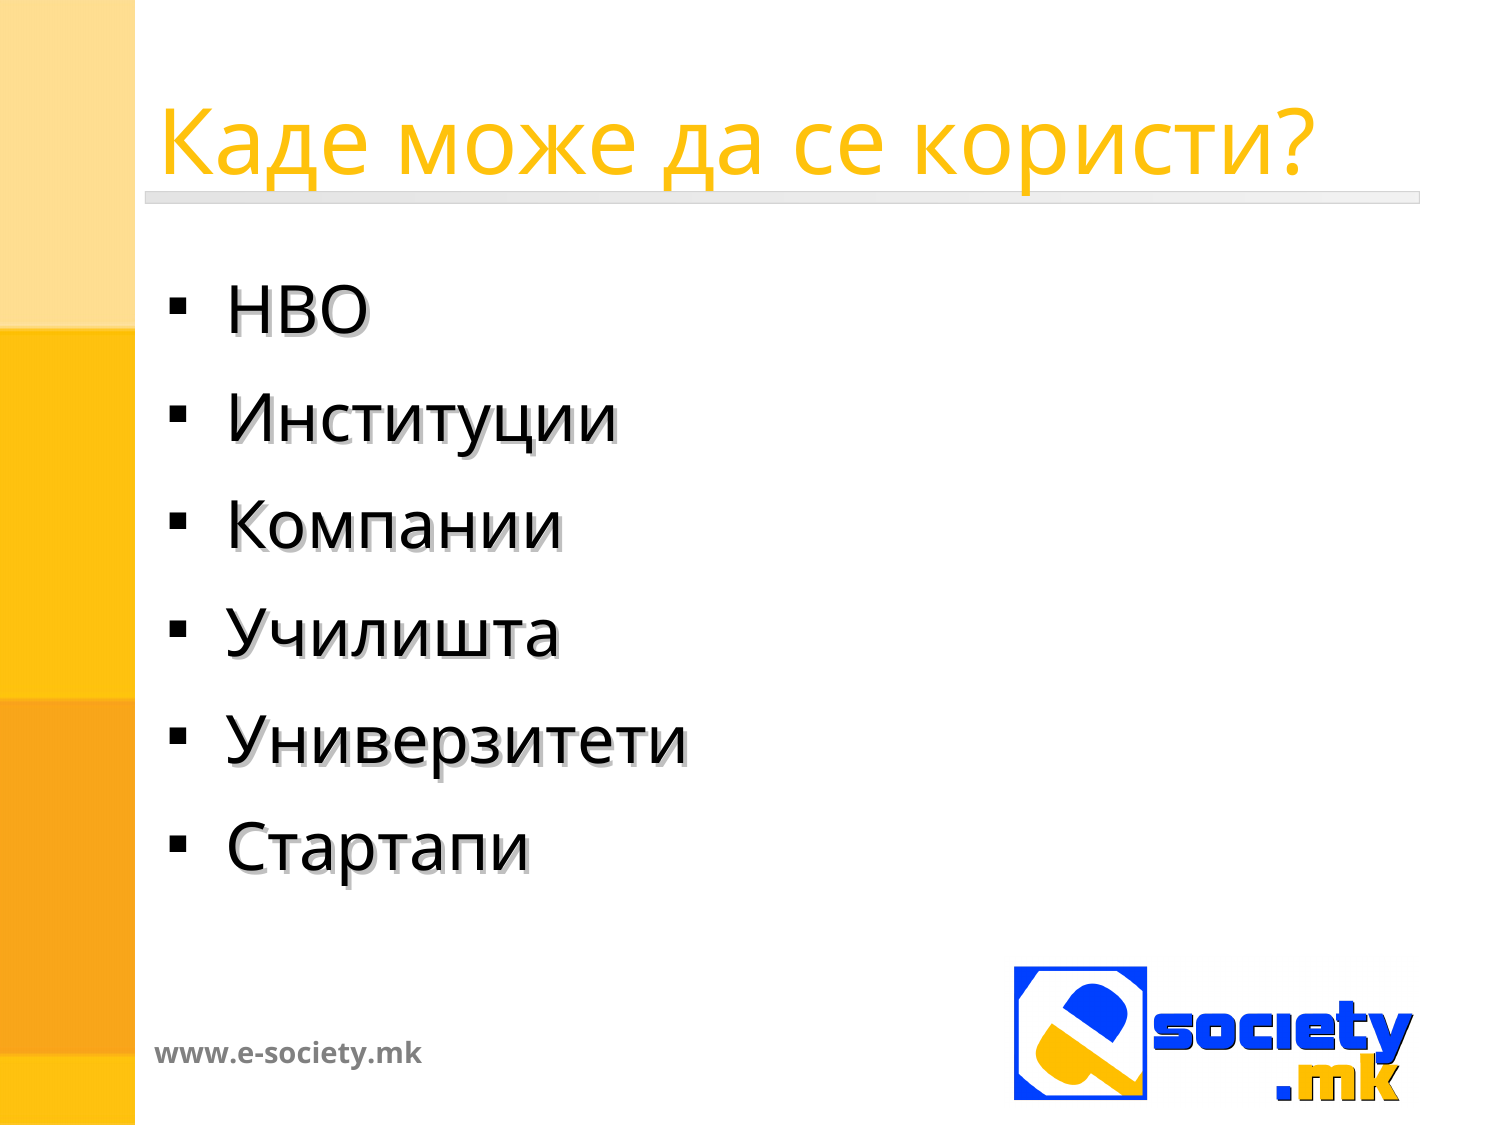

# Каде може да се користи?
НВО
Институции
Компании
Училишта
Универзитети
Стартапи